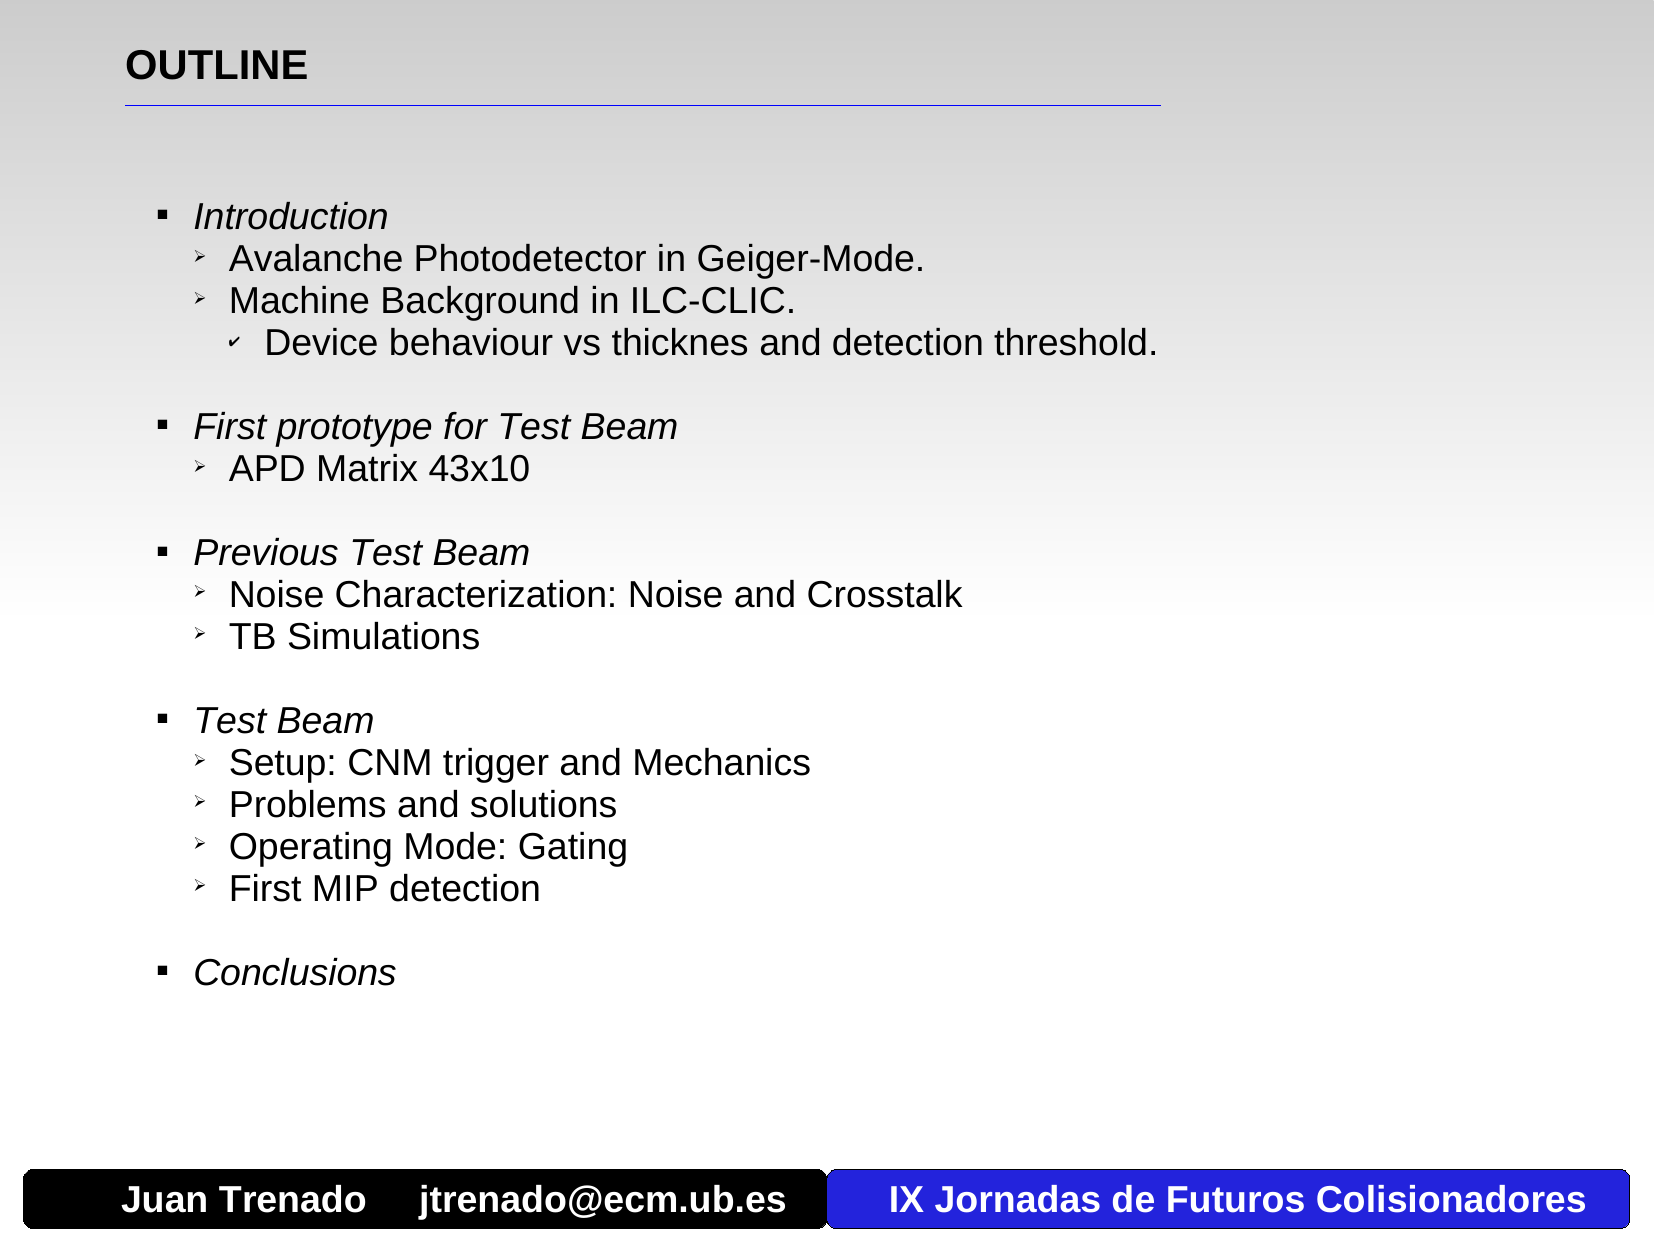

OUTLINE
Introduction
Avalanche Photodetector in Geiger-Mode.
Machine Background in ILC-CLIC.
Device behaviour vs thicknes and detection threshold.
First prototype for Test Beam
APD Matrix 43x10
Previous Test Beam
Noise Characterization: Noise and Crosstalk
TB Simulations
Test Beam
Setup: CNM trigger and Mechanics
Problems and solutions
Operating Mode: Gating
First MIP detection
Conclusions
Juan Trenado jtrenado@ecm.ub.es
IX Jornadas de Futuros Colisionadores